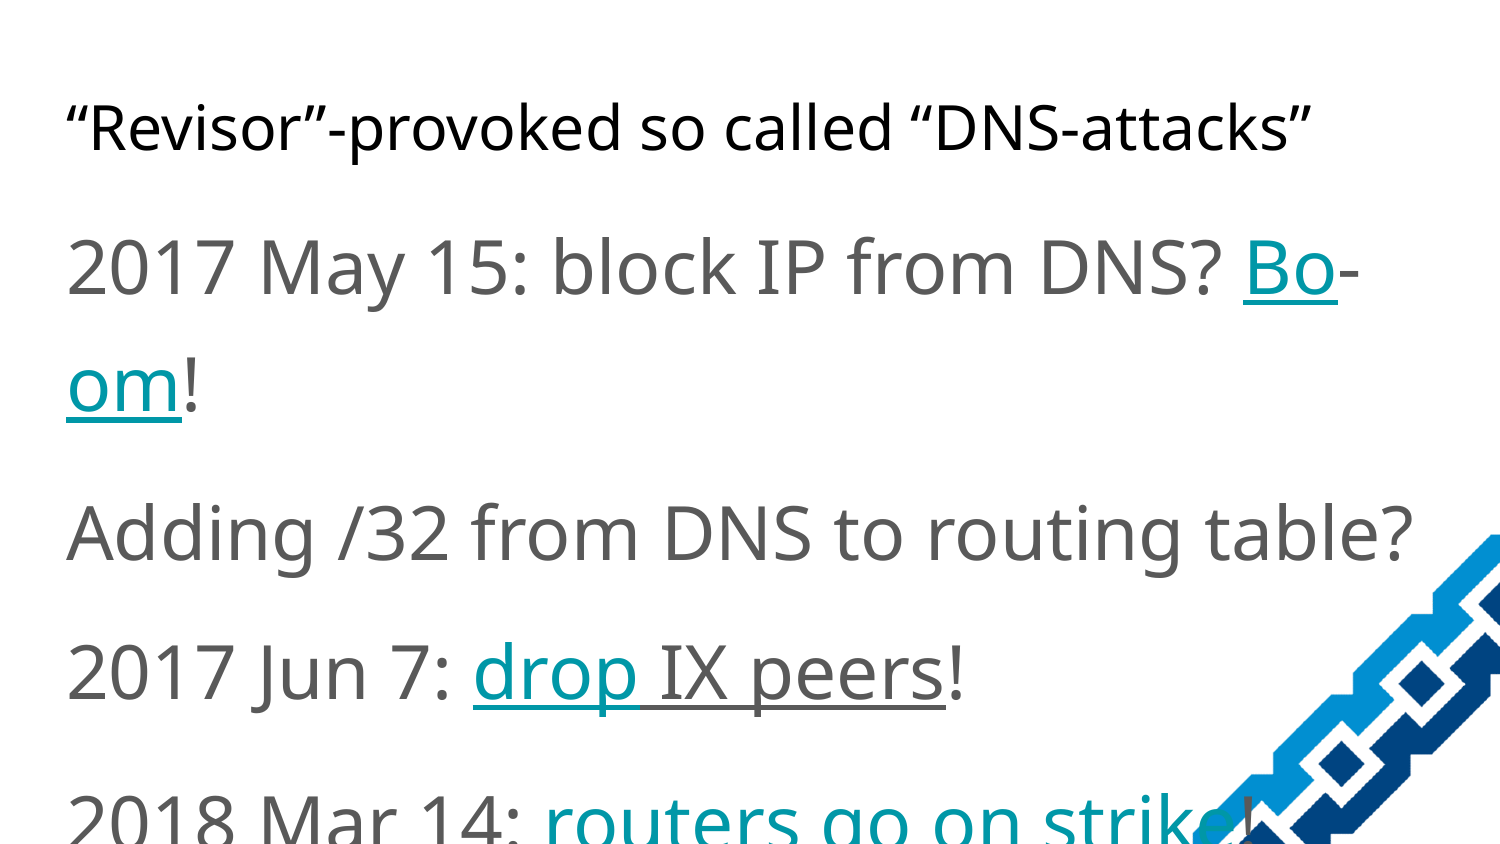

# “Revisor”-provoked so called “DNS-attacks”
2017 May 15: block IP from DNS? Bo-om!
Adding /32 from DNS to routing table?
2017 Jun 7: drop IX peers!
2018 Mar 14: routers go on strike!